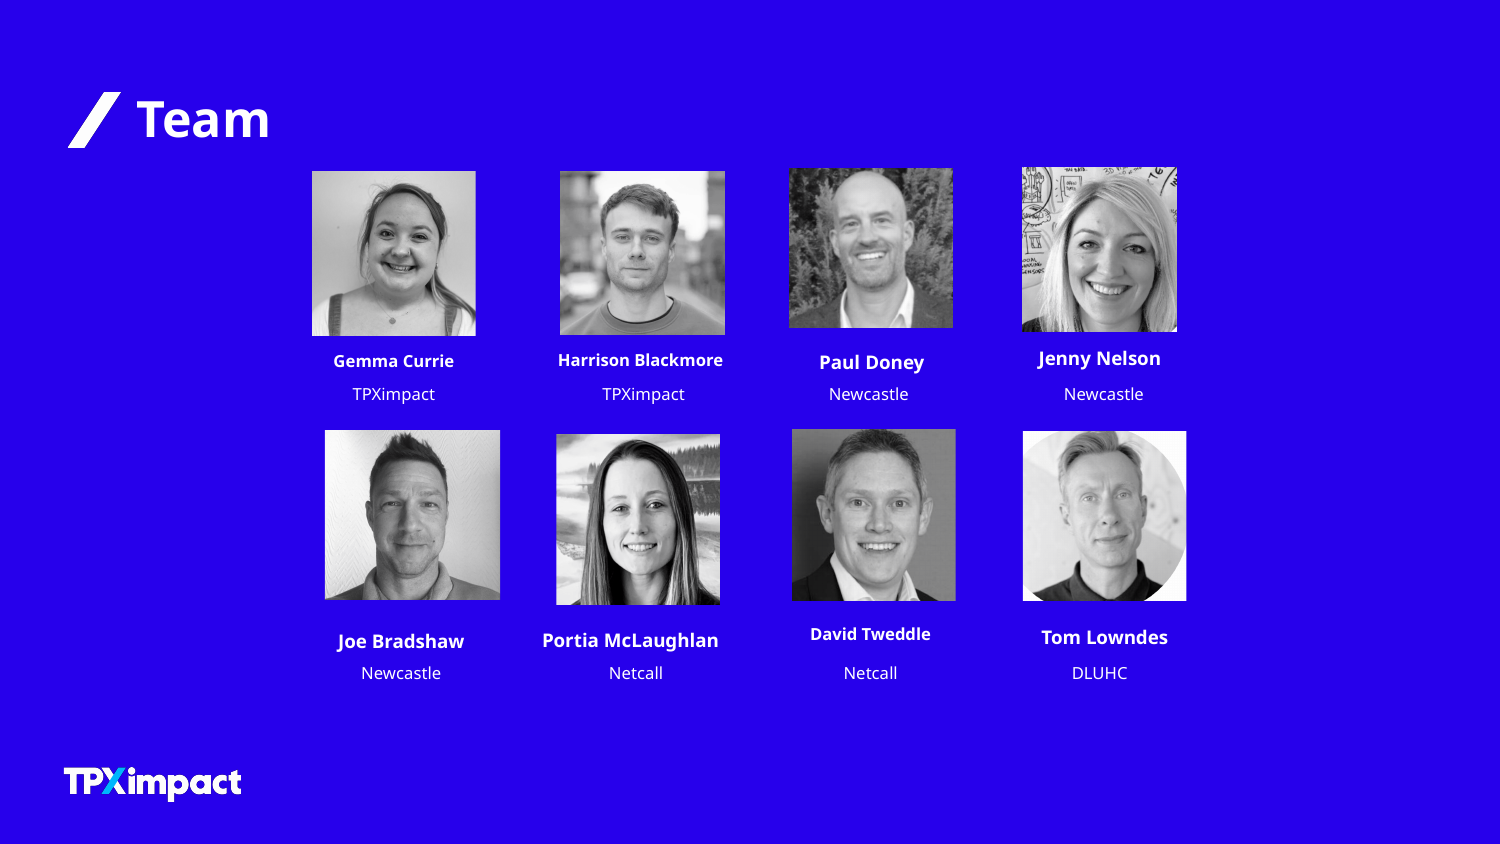

Team
Jenny Nelson
Harrison Blackmore
# Gemma Currie
Paul Doney
TPXimpact
TPXimpact
Newcastle
Newcastle
David Tweddle
Tom Lowndes
Portia McLaughlan
Joe Bradshaw
Newcastle
Netcall
Netcall
DLUHC